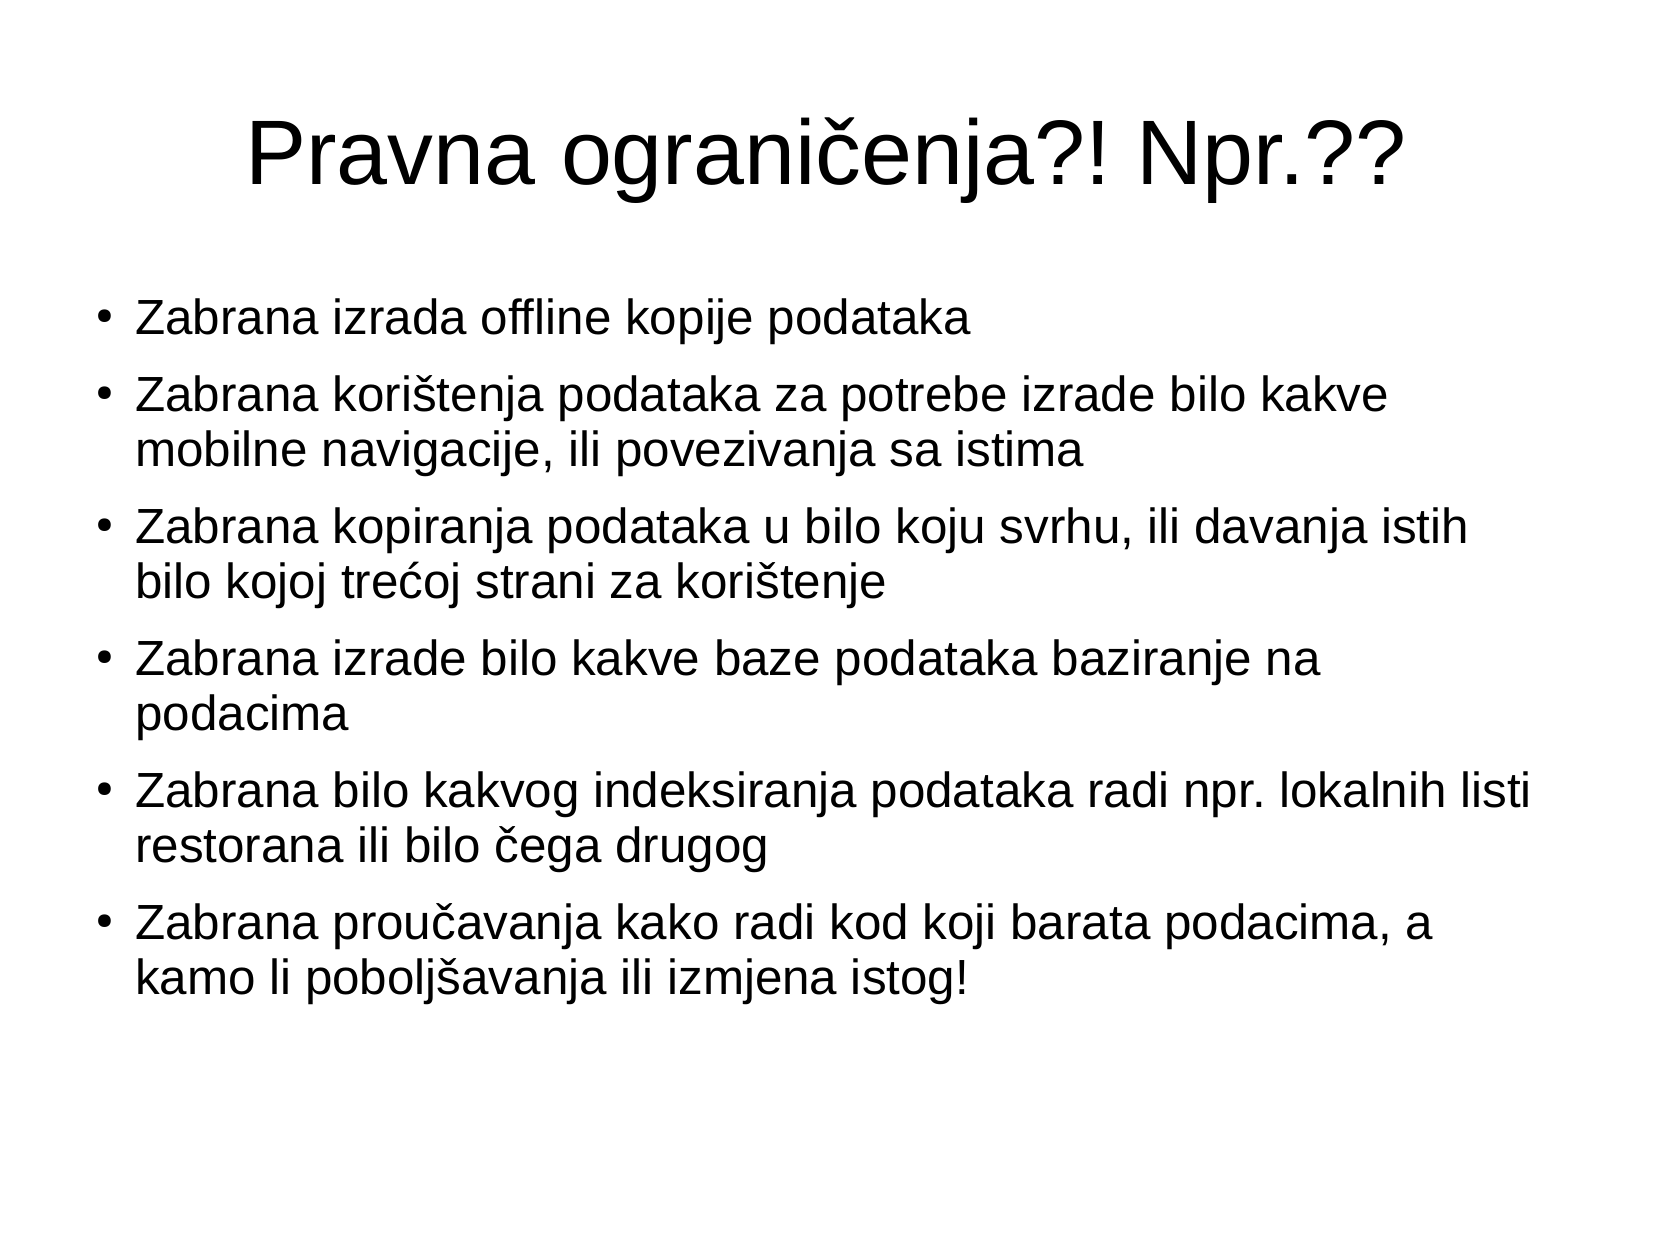

# Pravna ograničenja?! Npr.??
Zabrana izrada offline kopije podataka
Zabrana korištenja podataka za potrebe izrade bilo kakve mobilne navigacije, ili povezivanja sa istima
Zabrana kopiranja podataka u bilo koju svrhu, ili davanja istih bilo kojoj trećoj strani za korištenje
Zabrana izrade bilo kakve baze podataka baziranje na podacima
Zabrana bilo kakvog indeksiranja podataka radi npr. lokalnih listi restorana ili bilo čega drugog
Zabrana proučavanja kako radi kod koji barata podacima, a kamo li poboljšavanja ili izmjena istog!